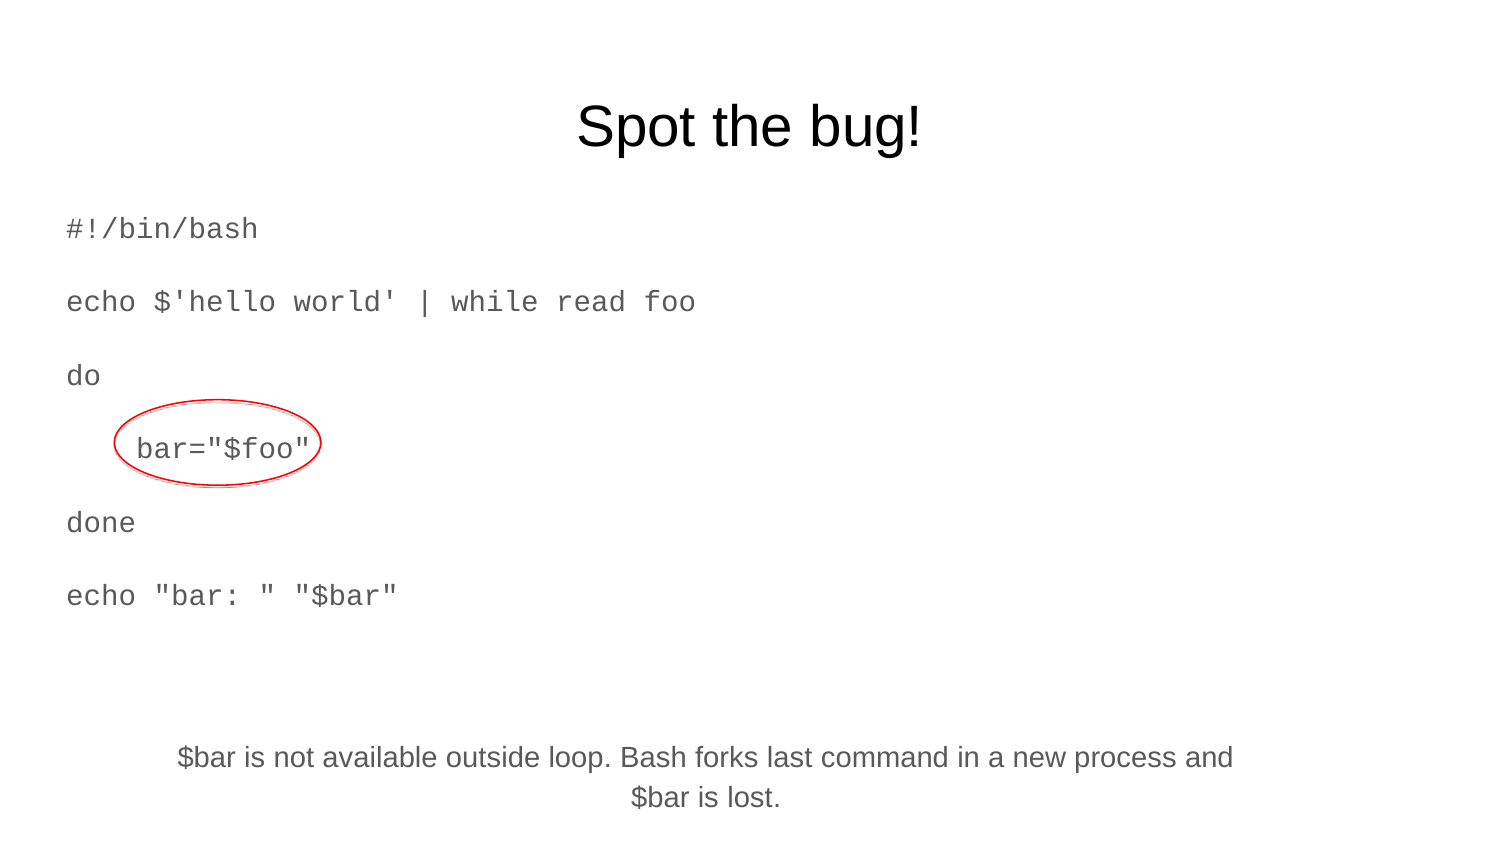

# Spot the bug!
#!/bin/bash
echo $'hello world' | while read foo
do
 bar="$foo"
done
echo "bar: " "$bar"
$bar is not available outside loop. Bash forks last command in a new process and $bar is lost.